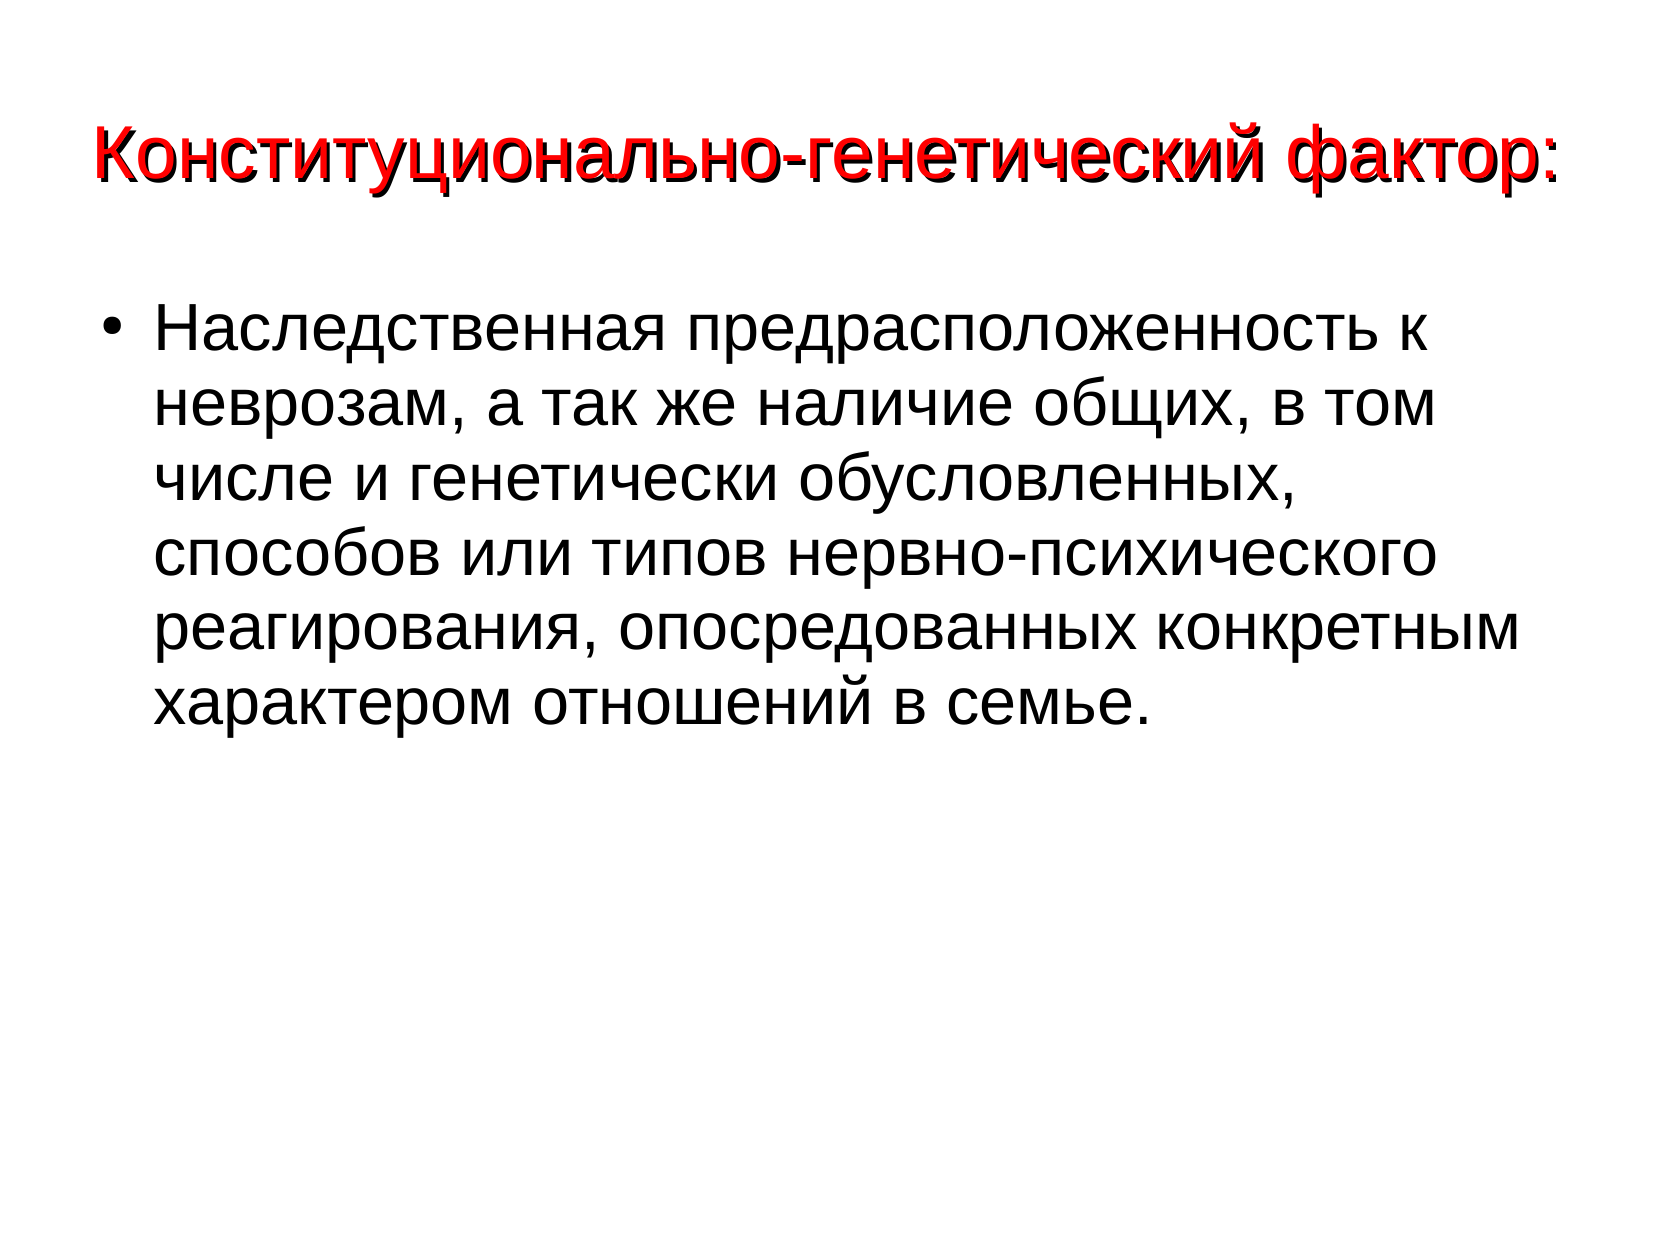

# Конституционально-генетический фактор:
Наследственная предрасположенность к неврозам, а так же наличие общих, в том числе и генетически обусловленных, способов или типов нервно-психического реагирования, опосредованных конкретным характером отношений в семье.